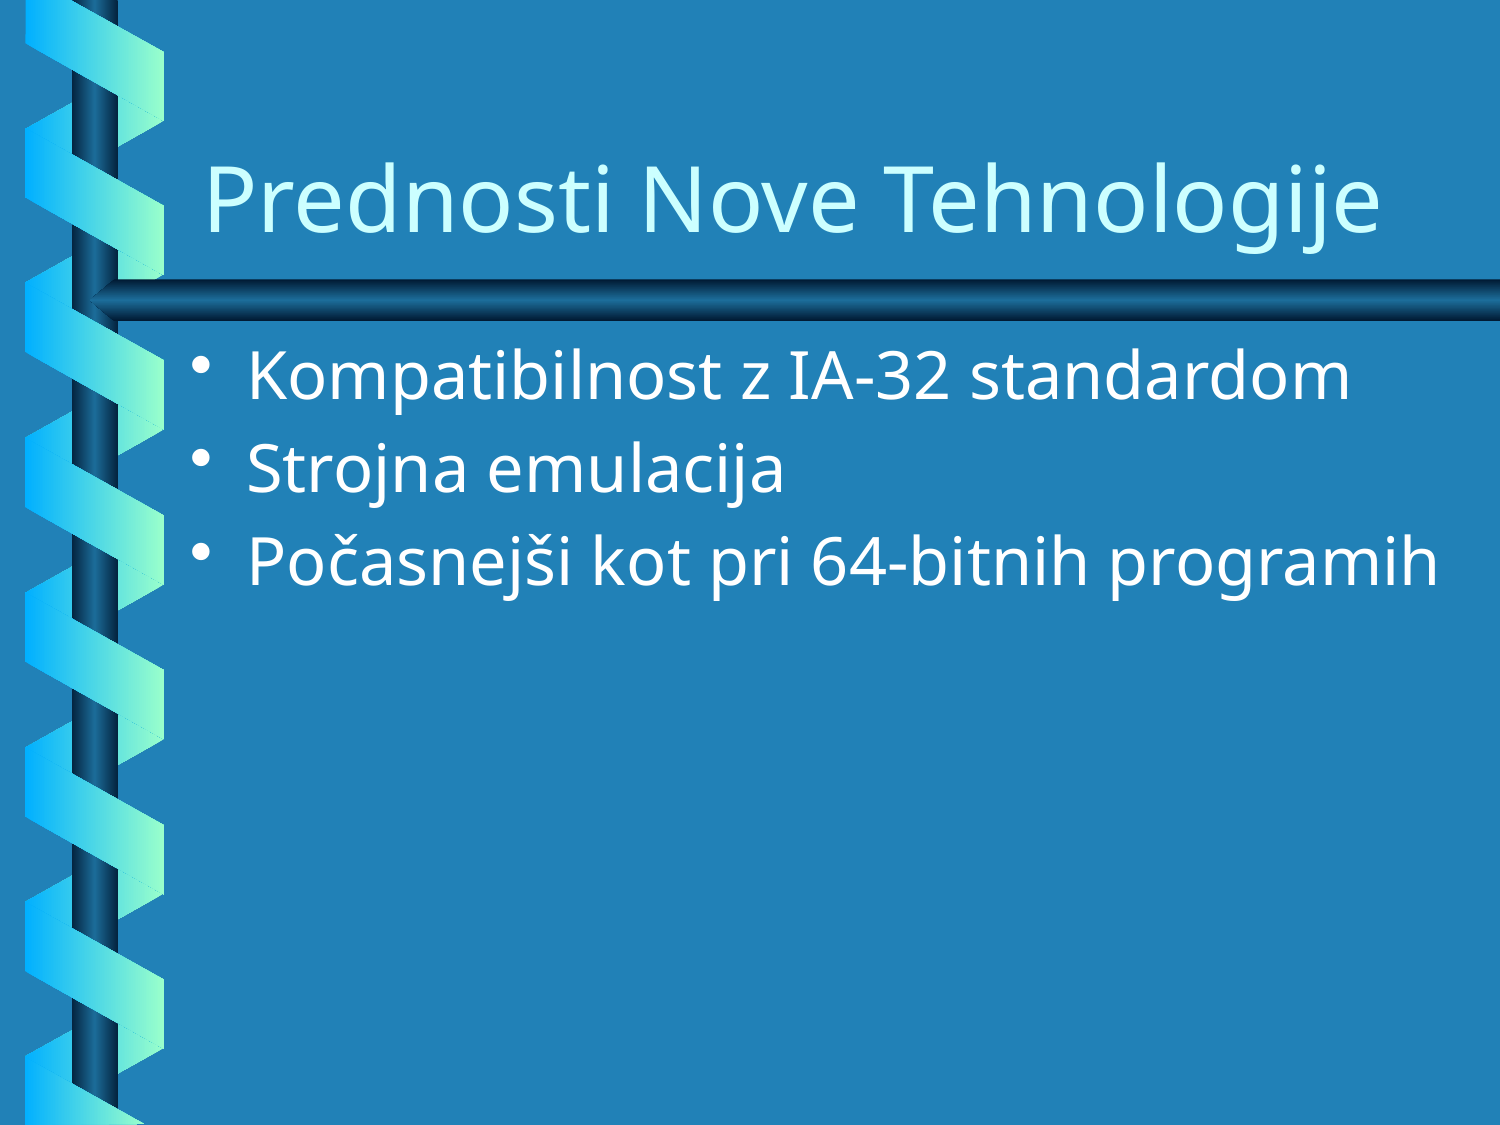

# Prednosti Nove Tehnologije
Kompatibilnost z IA-32 standardom
Strojna emulacija
Počasnejši kot pri 64-bitnih programih